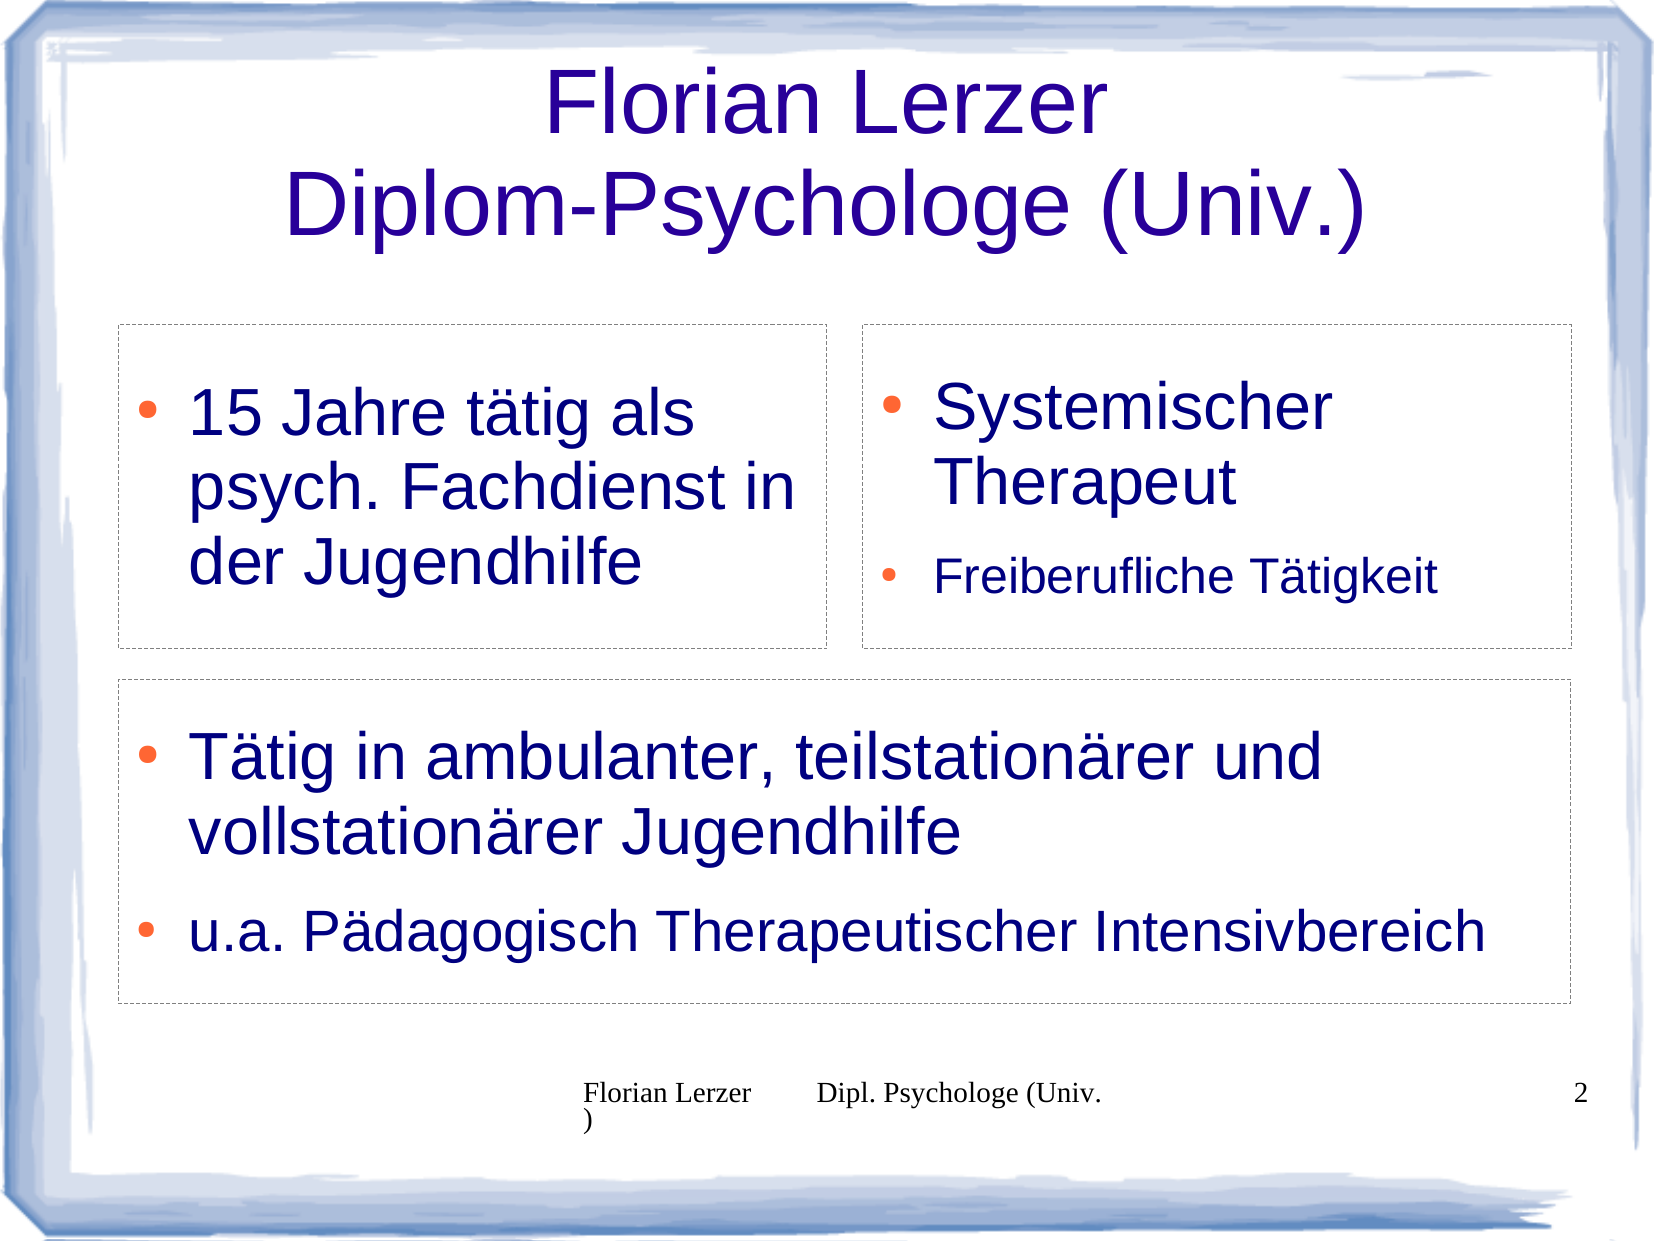

# Florian Lerzer Diplom-Psychologe (Univ.)
15 Jahre tätig als psych. Fachdienst in der Jugendhilfe
Systemischer Therapeut
Freiberufliche Tätigkeit
Tätig in ambulanter, teilstationärer und vollstationärer Jugendhilfe
u.a. Pädagogisch Therapeutischer Intensivbereich
Florian Lerzer Dipl. Psychologe (Univ.)
2